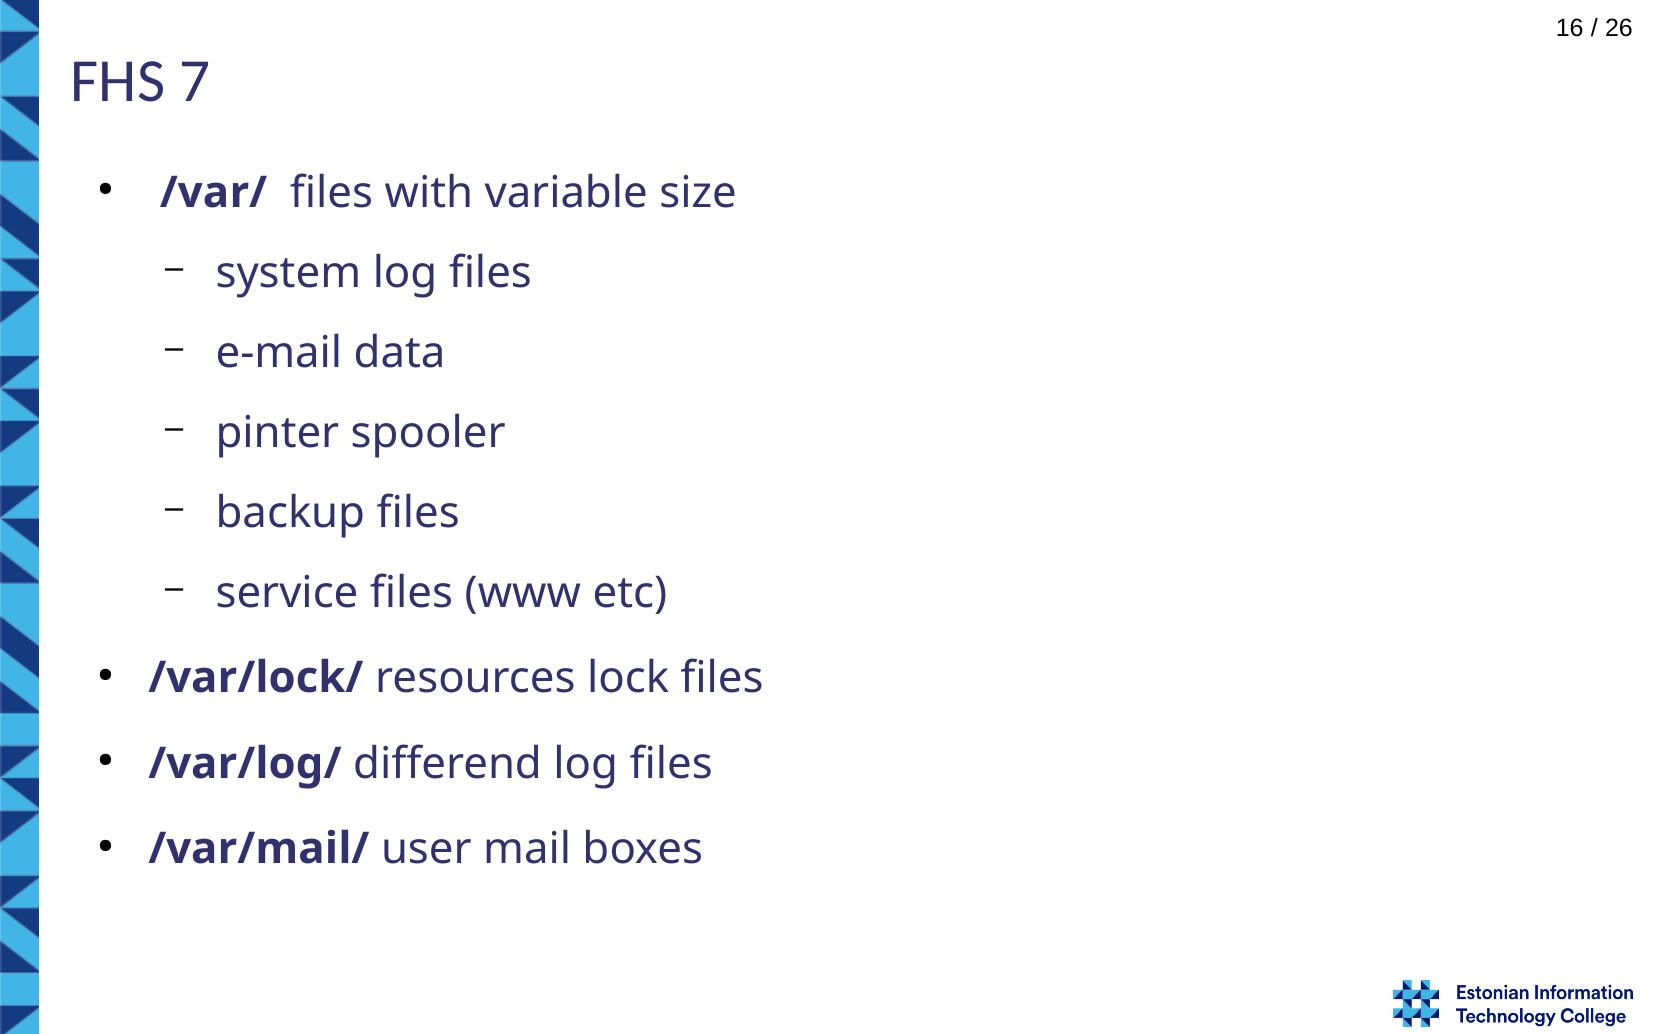

# FHS 7
 /var/ files with variable size
system log files
e-mail data
pinter spooler
backup files
service files (www etc)
/var/lock/ resources lock files
/var/log/ differend log files
/var/mail/ user mail boxes